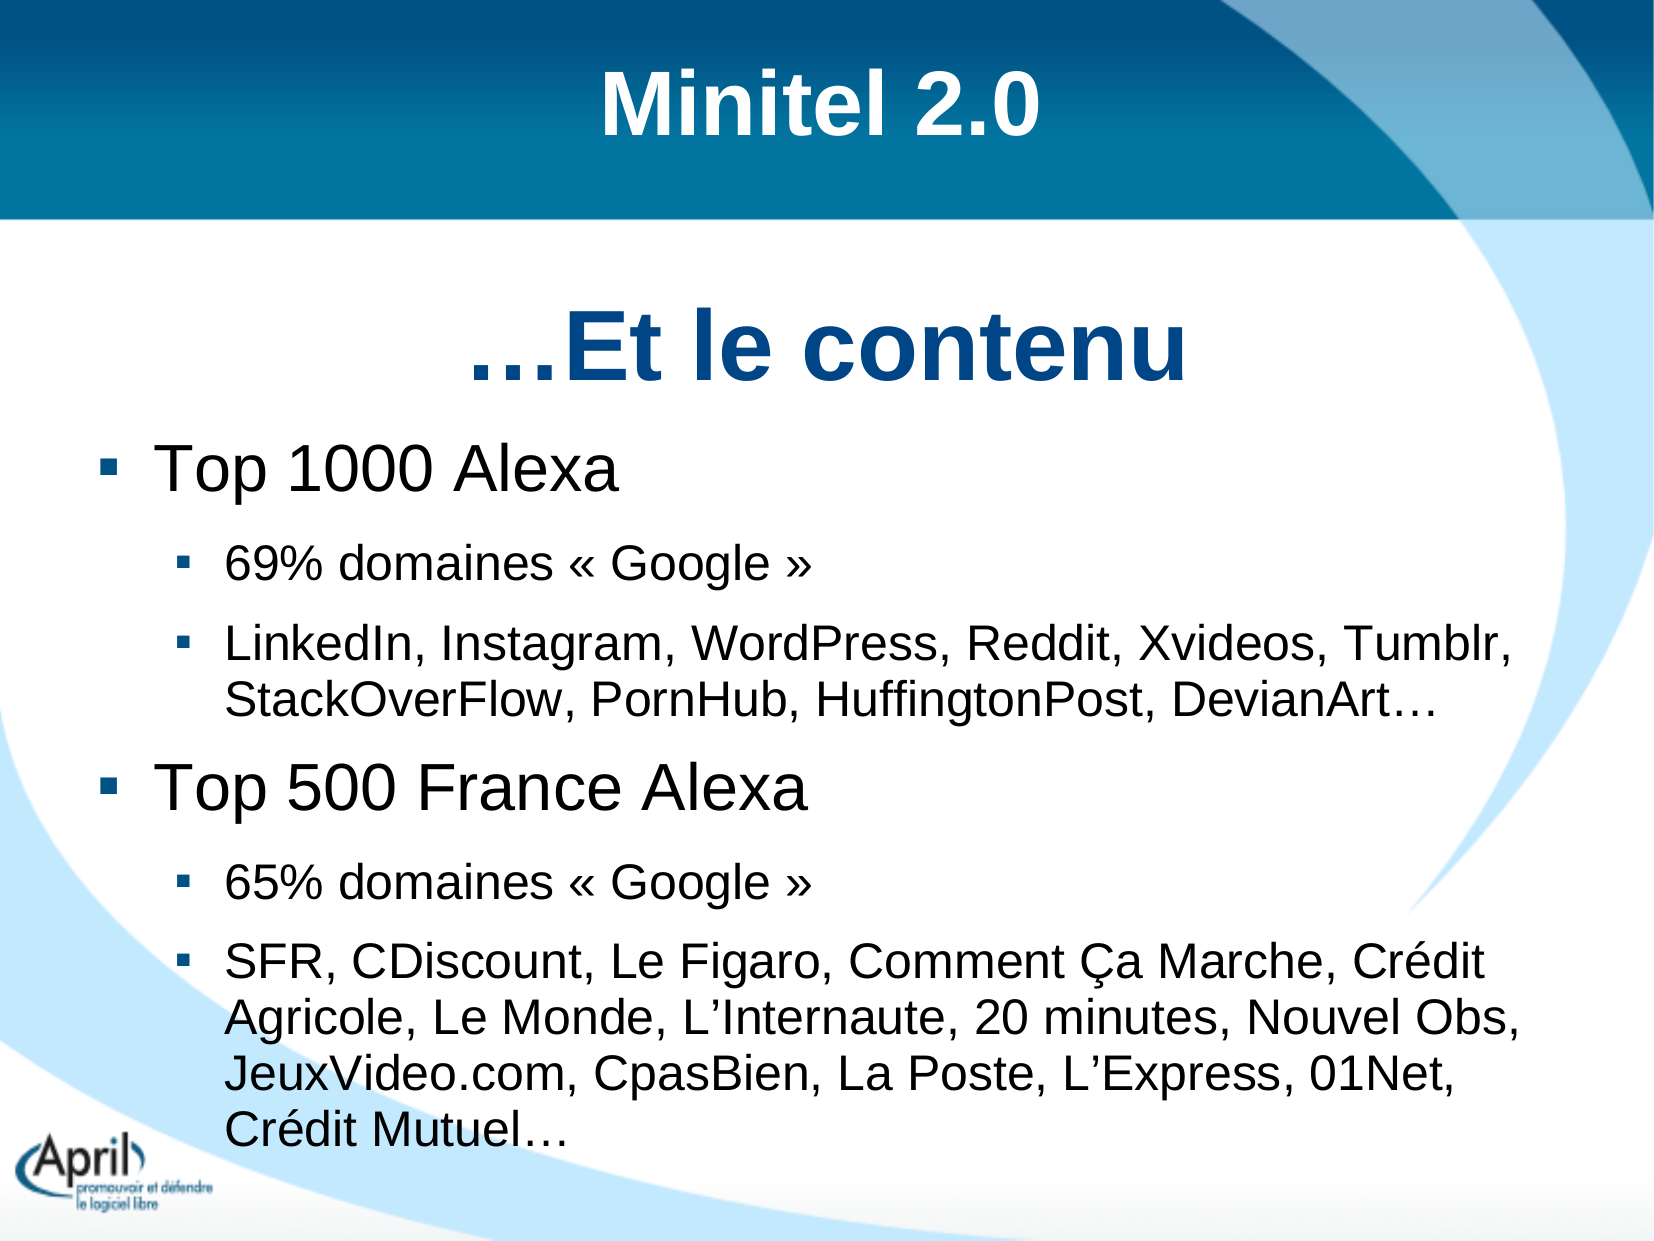

# Minitel 2.0
…Et le contenu
Top 1000 Alexa
69% domaines « Google »
LinkedIn, Instagram, WordPress, Reddit, Xvideos, Tumblr, StackOverFlow, PornHub, HuffingtonPost, DevianArt…
Top 500 France Alexa
65% domaines « Google »
SFR, CDiscount, Le Figaro, Comment Ça Marche, Crédit Agricole, Le Monde, L’Internaute, 20 minutes, Nouvel Obs, JeuxVideo.com, CpasBien, La Poste, L’Express, 01Net, Crédit Mutuel…